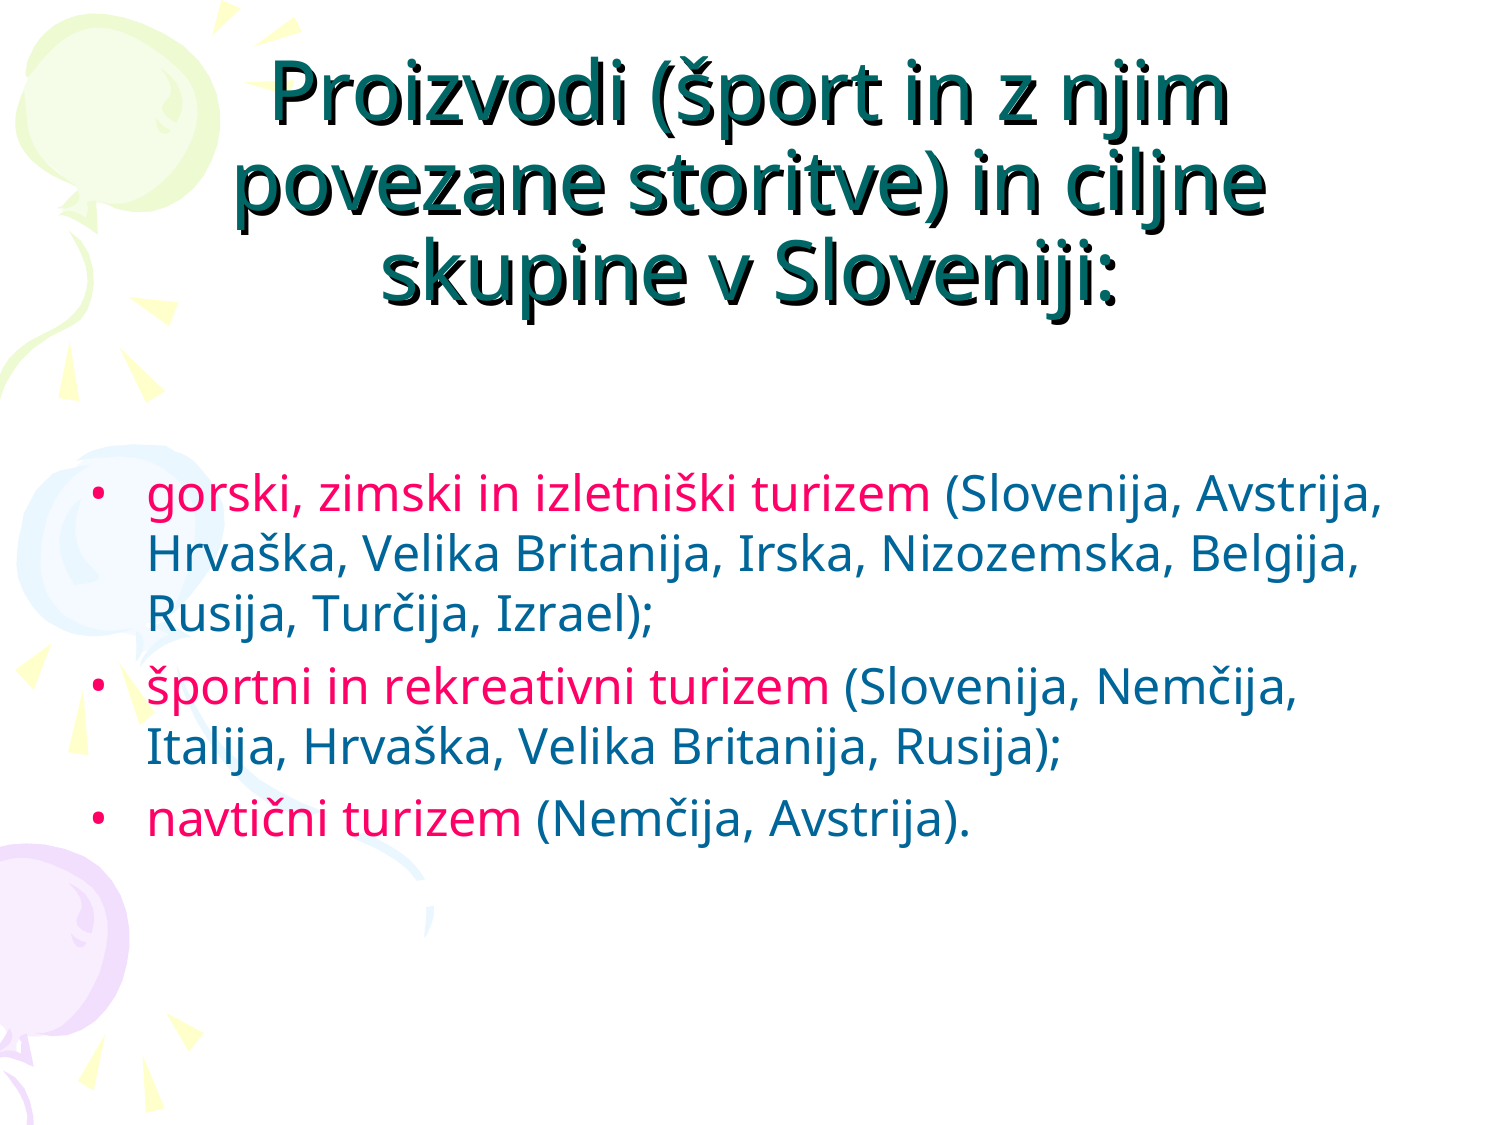

# Proizvodi (šport in z njim povezane storitve) in ciljne skupine v Sloveniji:
gorski, zimski in izletniški turizem (Slovenija, Avstrija, Hrvaška, Velika Britanija, Irska, Nizozemska, Belgija, Rusija, Turčija, Izrael);
športni in rekreativni turizem (Slovenija, Nemčija, Italija, Hrvaška, Velika Britanija, Rusija);
navtični turizem (Nemčija, Avstrija).